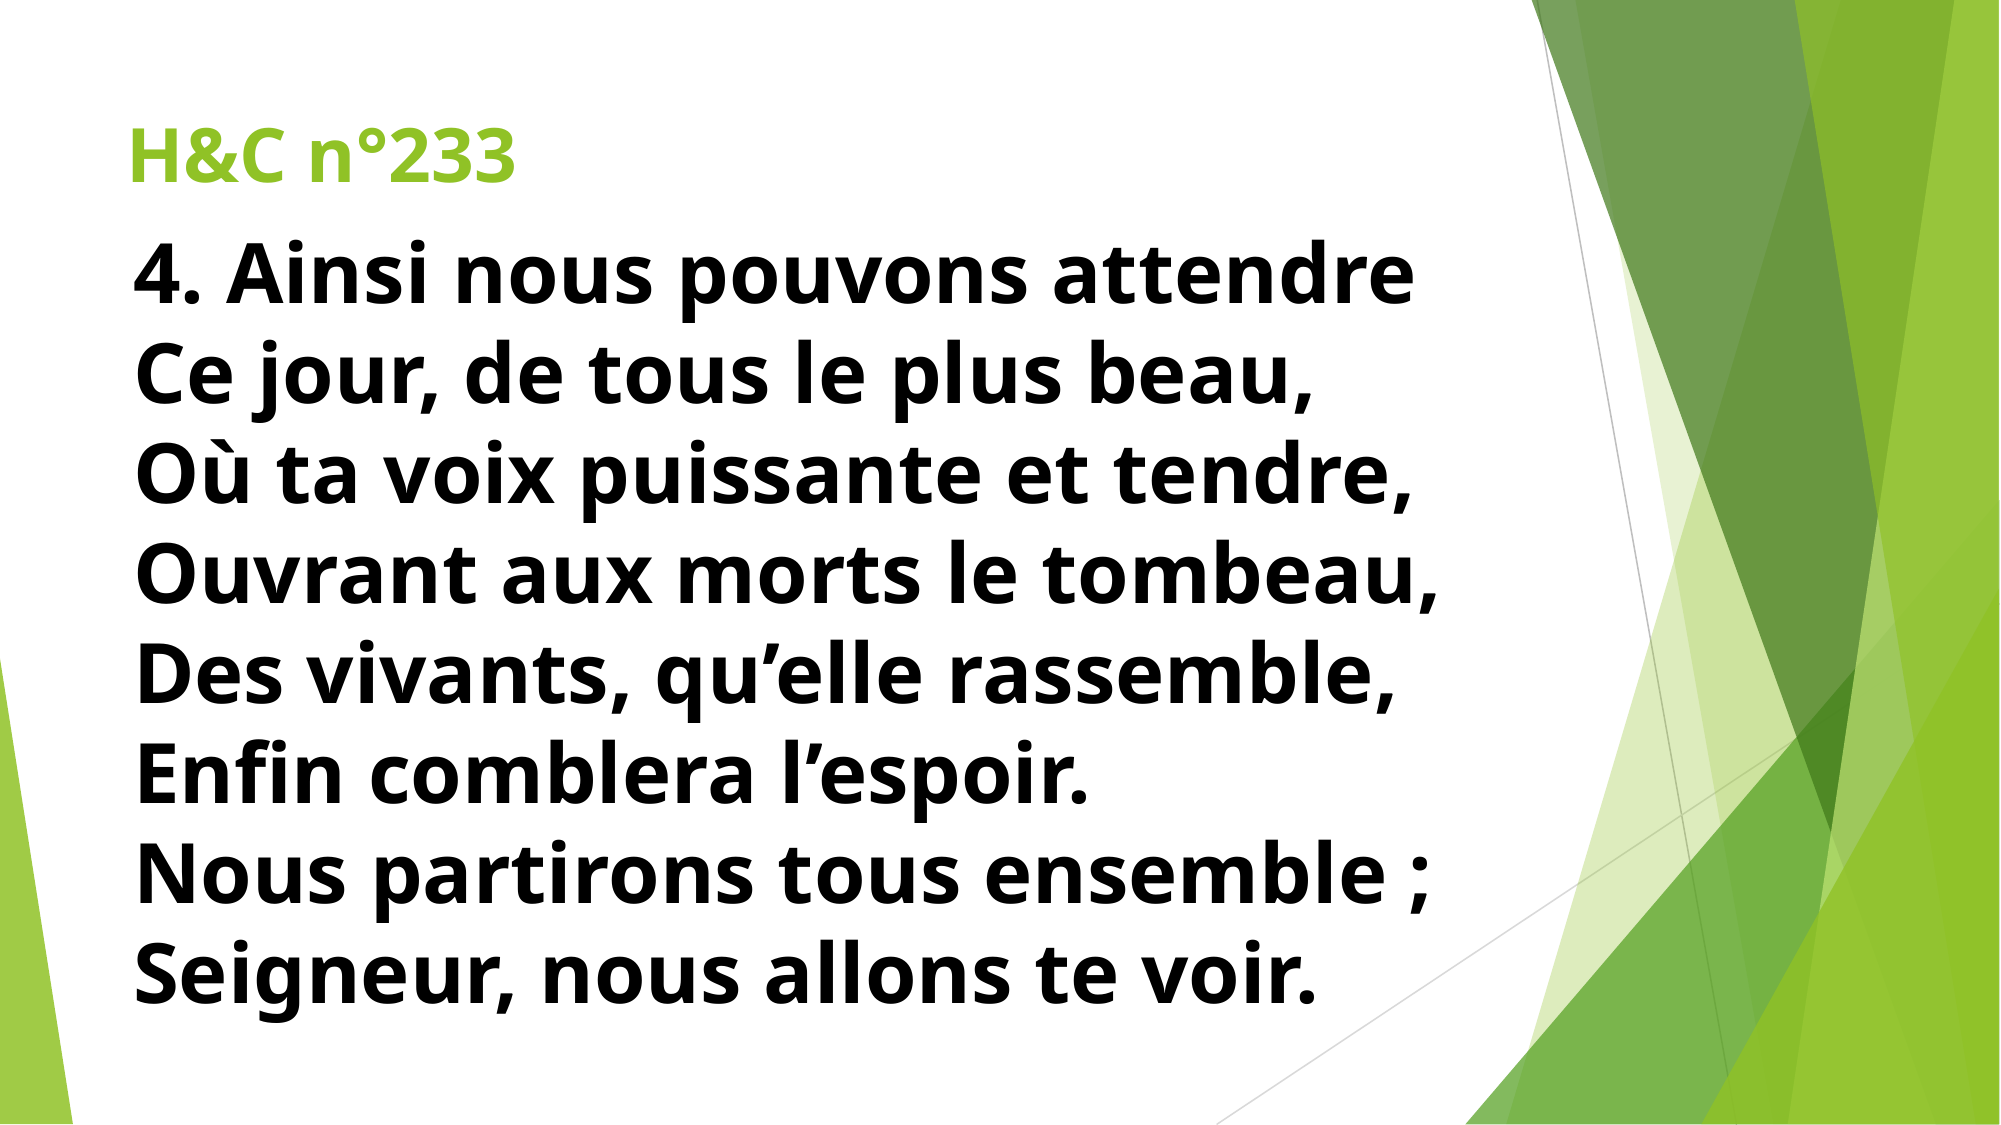

H&C n°233
4. Ainsi nous pouvons attendre
Ce jour, de tous le plus beau,
Où ta voix puissante et tendre,
Ouvrant aux morts le tombeau,
Des vivants, qu’elle rassemble,
Enfin comblera l’espoir.
Nous partirons tous ensemble ;
Seigneur, nous allons te voir.